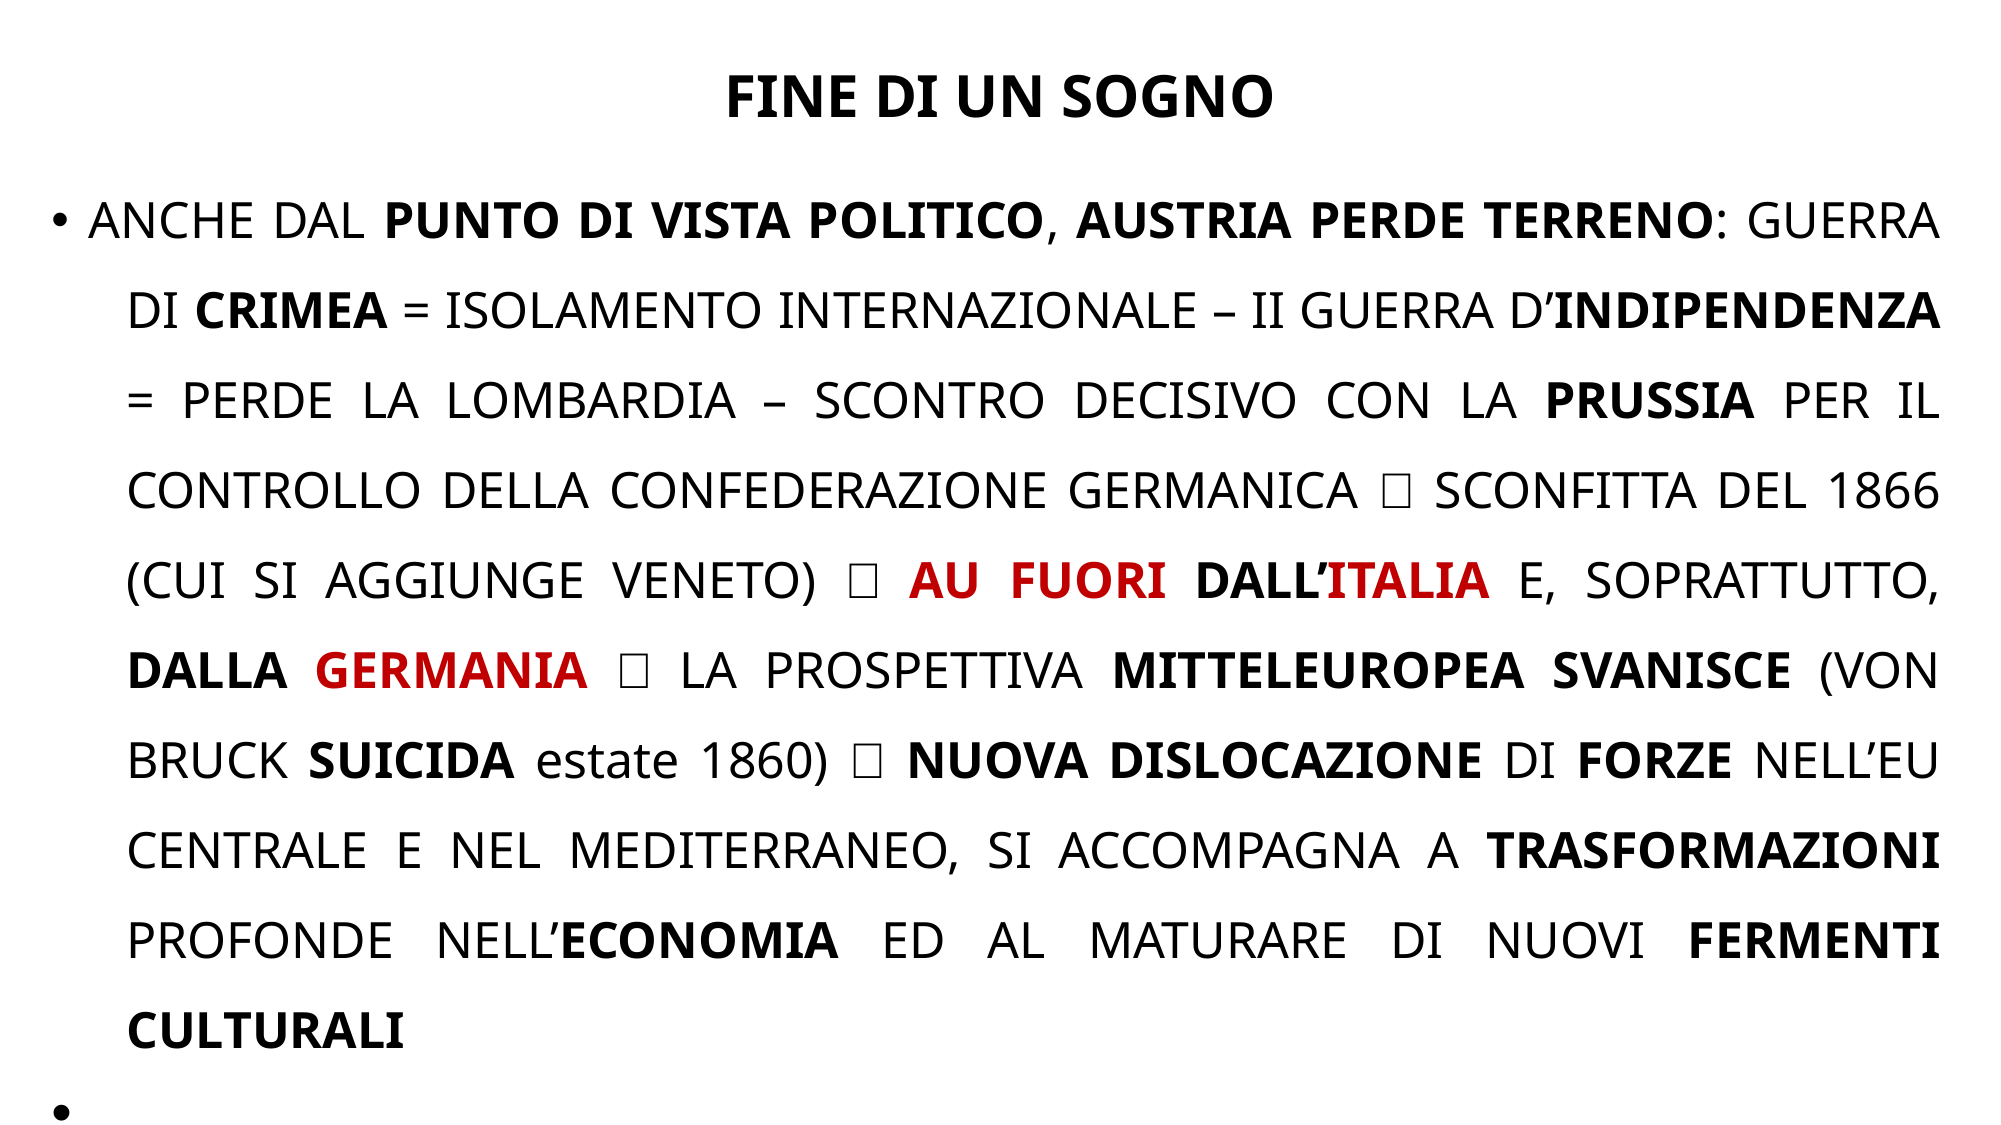

# FINE DI UN SOGNO
ANCHE DAL PUNTO DI VISTA POLITICO, AUSTRIA PERDE TERRENO: GUERRA DI CRIMEA = ISOLAMENTO INTERNAZIONALE – II GUERRA D’INDIPENDENZA = PERDE LA LOMBARDIA – SCONTRO DECISIVO CON LA PRUSSIA PER IL CONTROLLO DELLA CONFEDERAZIONE GERMANICA  SCONFITTA DEL 1866 (CUI SI AGGIUNGE VENETO)  AU FUORI DALL’ITALIA E, SOPRATTUTTO, DALLA GERMANIA  LA PROSPETTIVA MITTELEUROPEA SVANISCE (VON BRUCK SUICIDA estate 1860)  NUOVA DISLOCAZIONE DI FORZE NELL’EU CENTRALE E NEL MEDITERRANEO, SI ACCOMPAGNA A TRASFORMAZIONI PROFONDE NELL’ECONOMIA ED AL MATURARE DI NUOVI FERMENTI CULTURALI